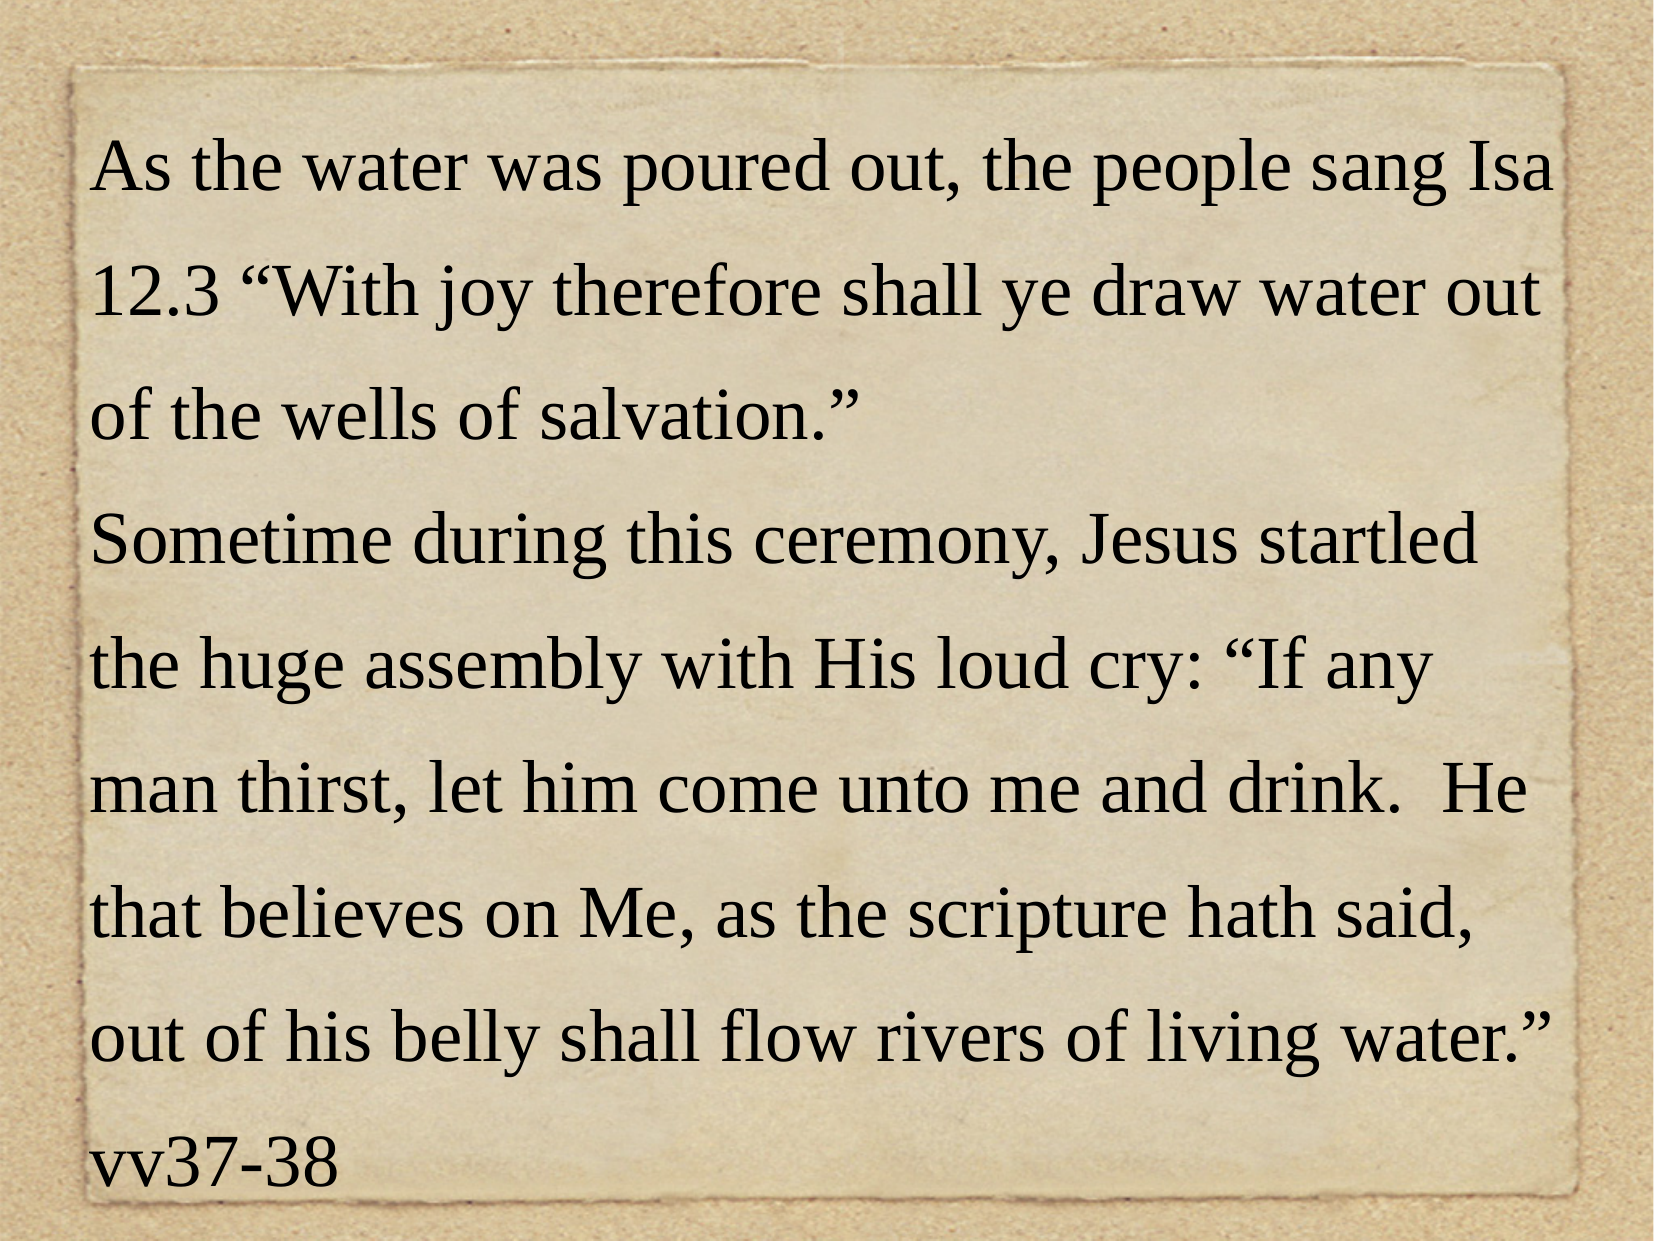

As the water was poured out, the people sang Isa 12.3 “With joy therefore shall ye draw water out of the wells of salvation.”
Sometime during this ceremony, Jesus startled the huge assembly with His loud cry: “If any man thirst, let him come unto me and drink. He that believes on Me, as the scripture hath said, out of his belly shall flow rivers of living water.” vv37-38